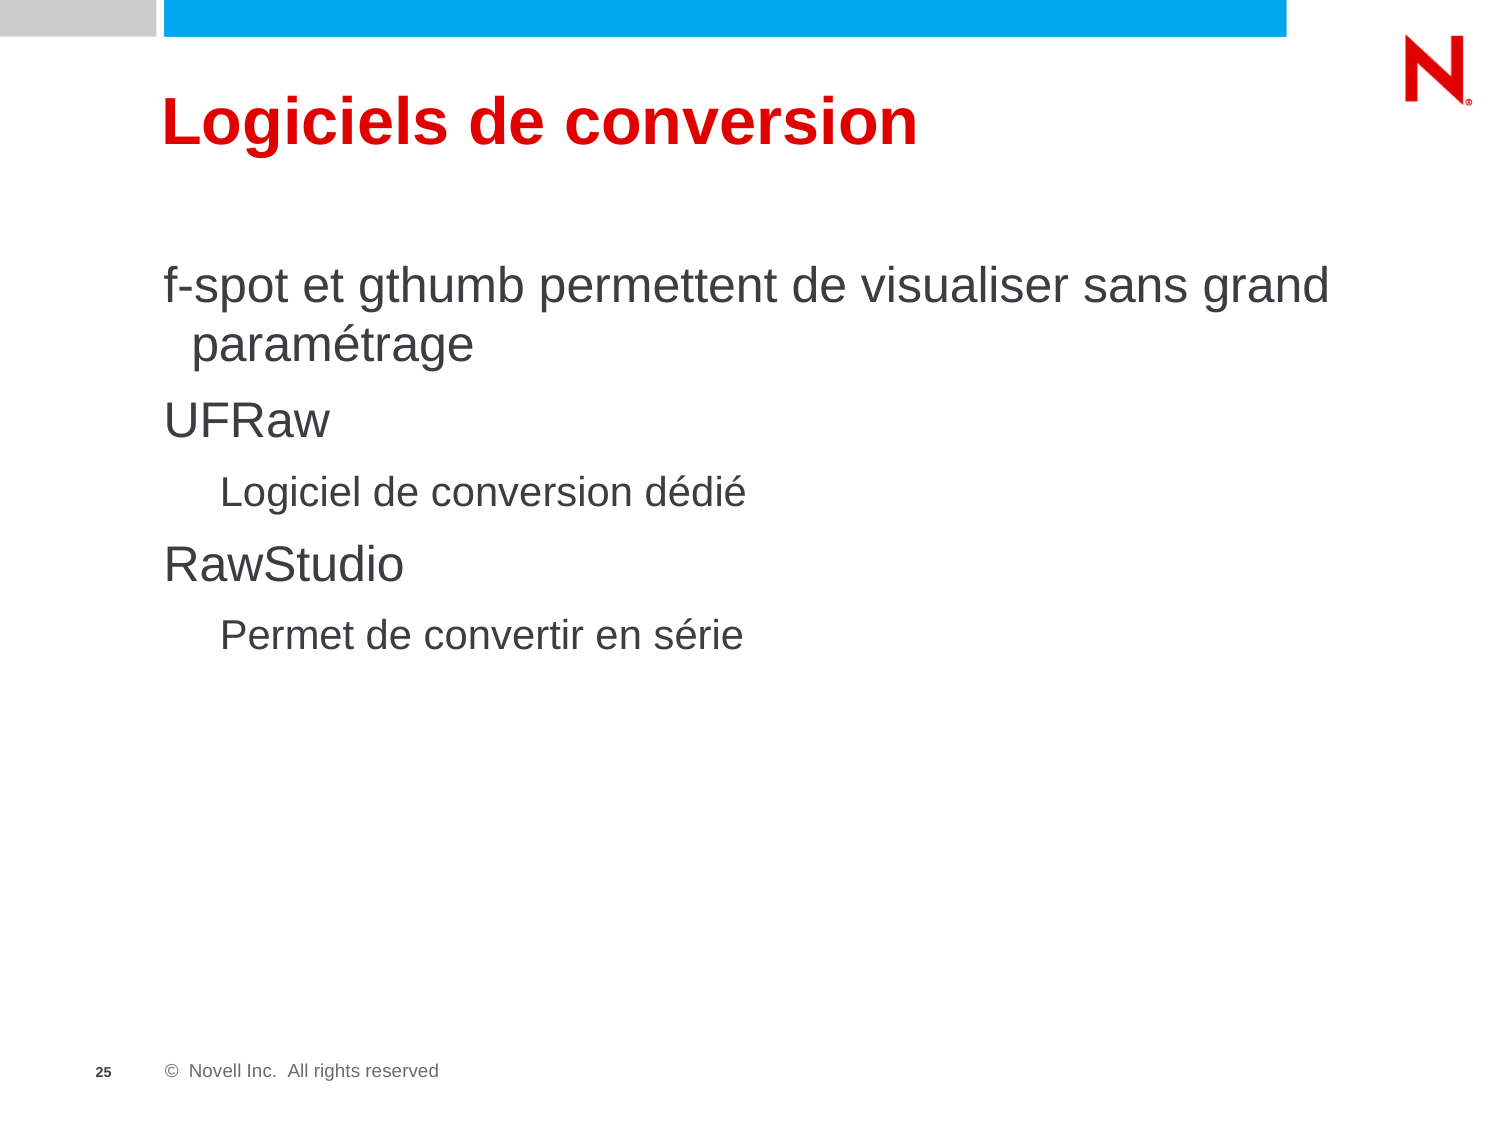

# Logiciels de conversion
f-spot et gthumb permettent de visualiser sans grand paramétrage
UFRaw
Logiciel de conversion dédié
RawStudio
Permet de convertir en série